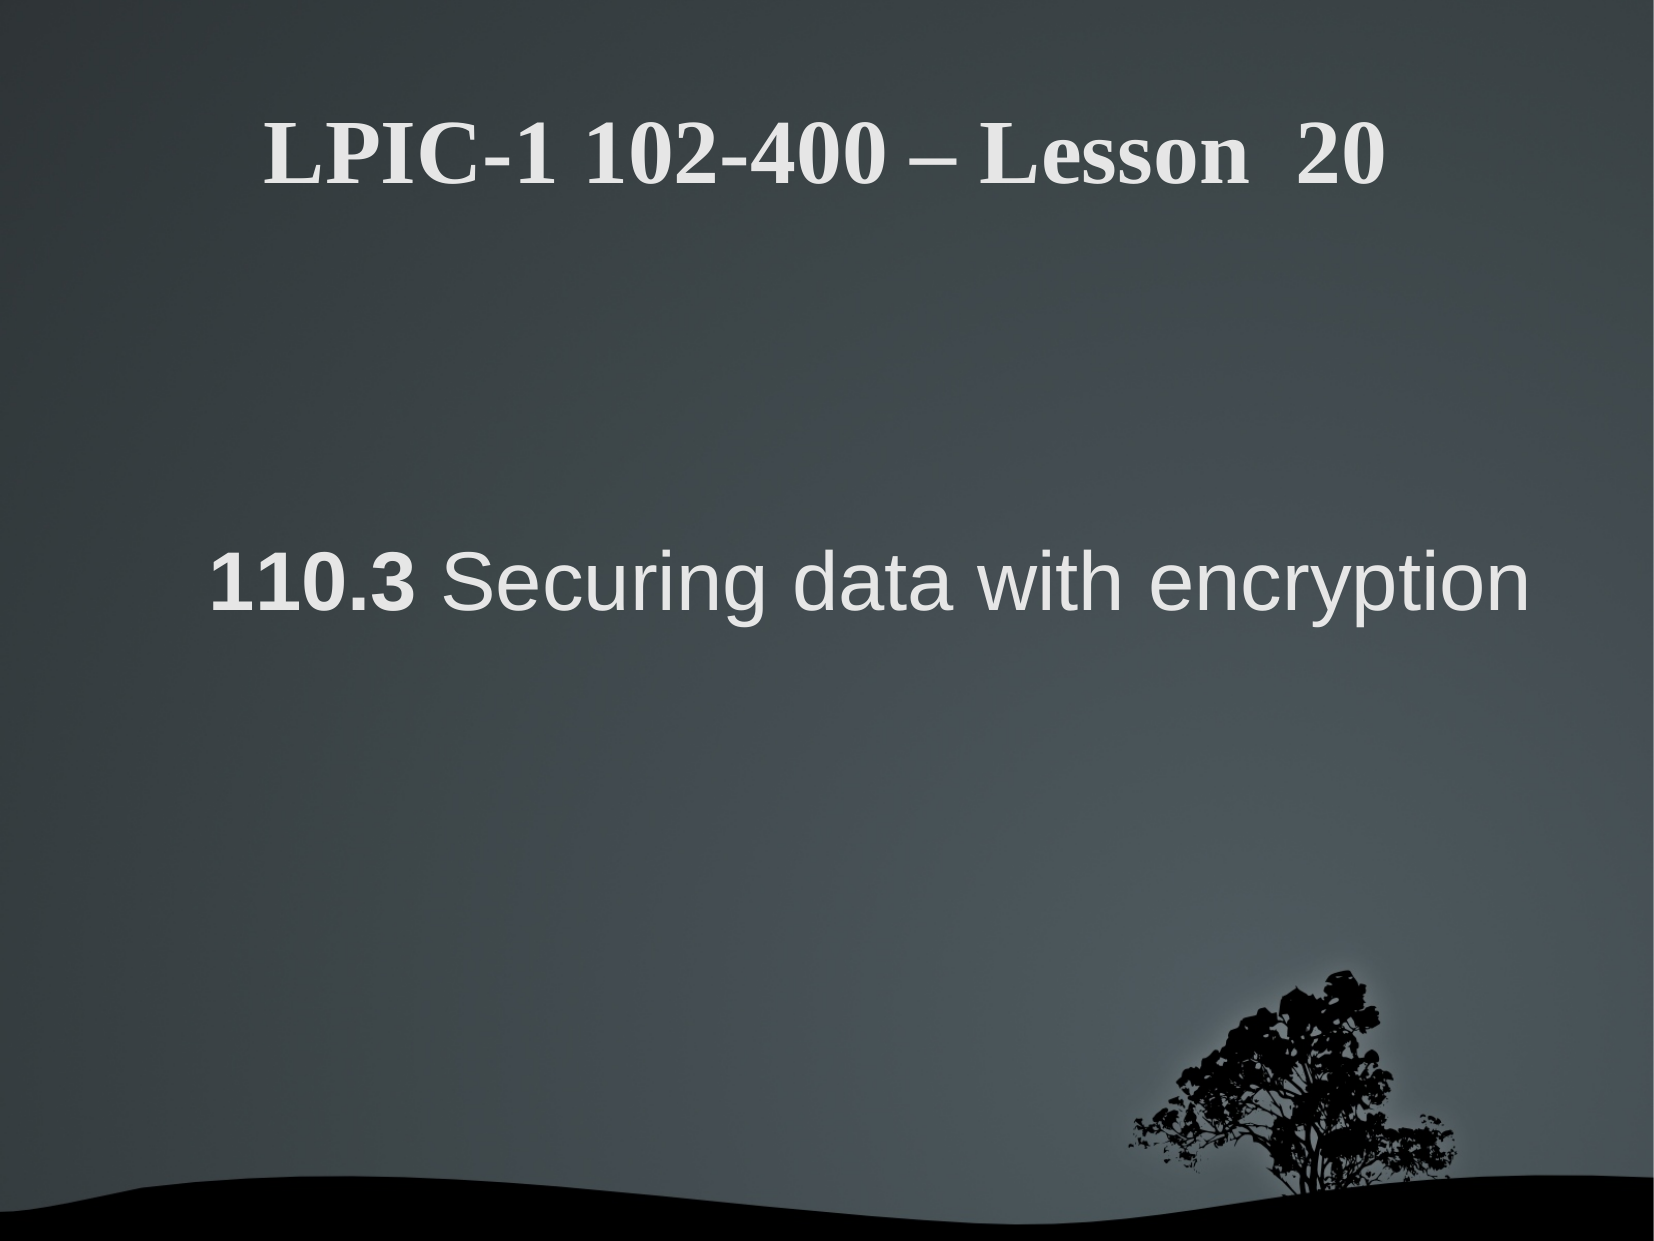

# LPIC-1 102-400 – Lesson 20
110.3 Securing data with encryption